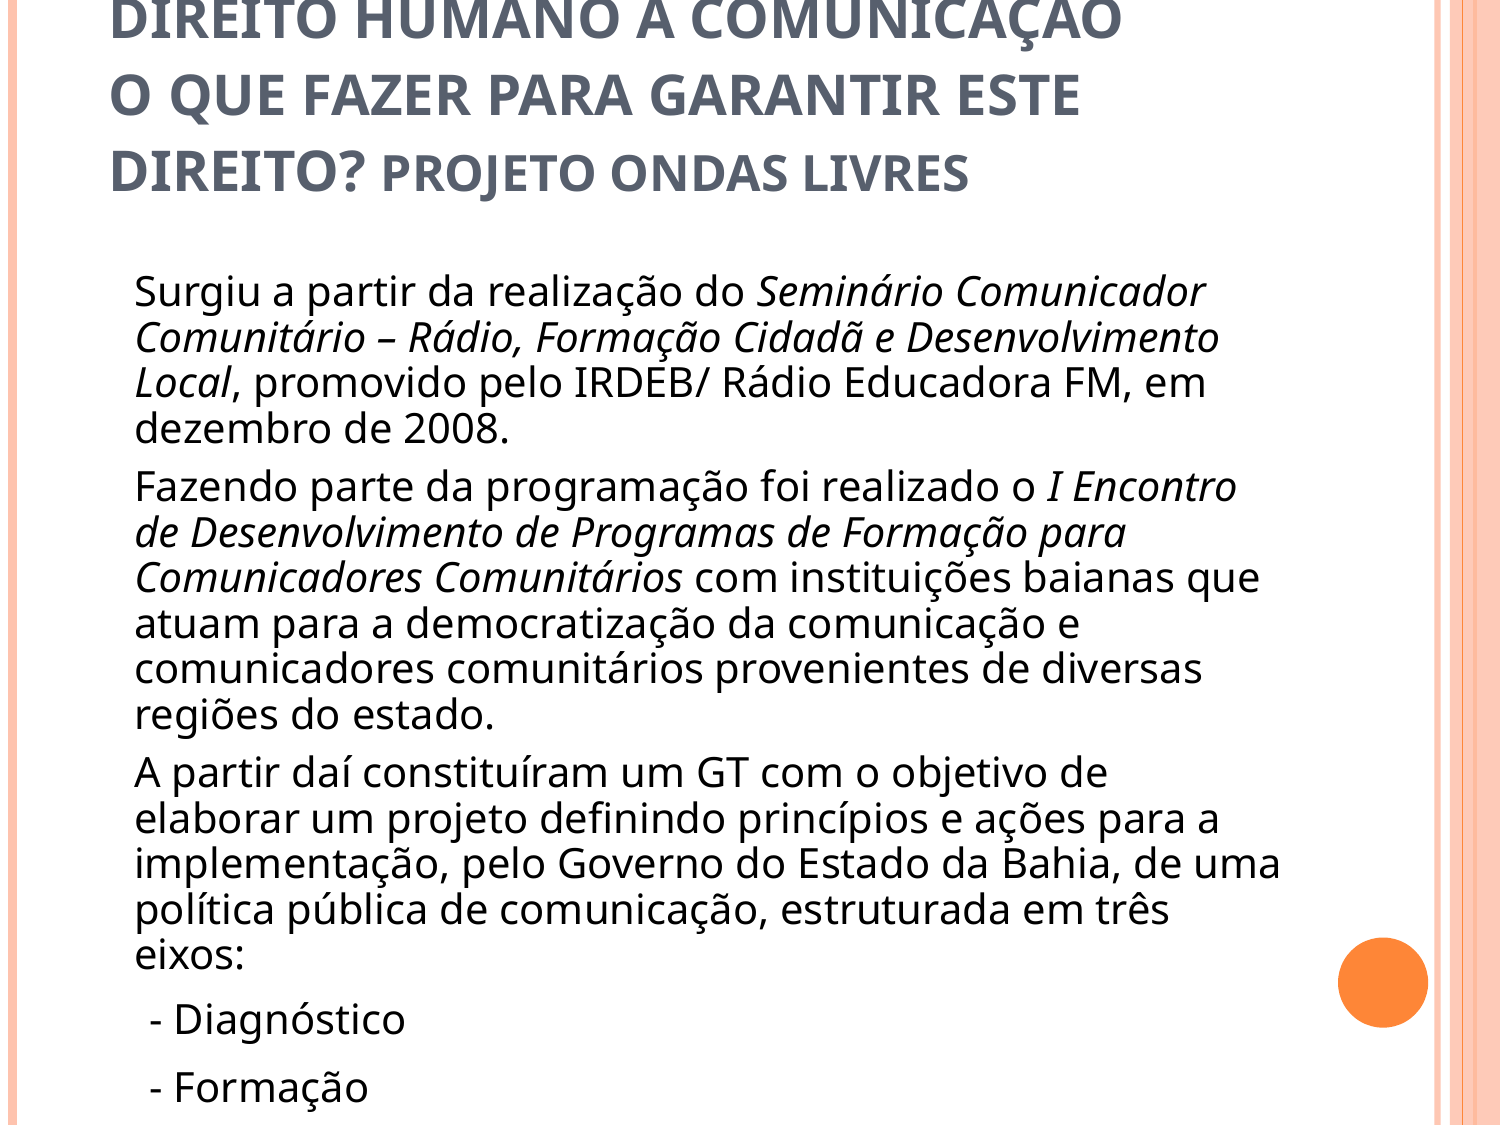

# DIREITO HUMANO À COMUNICAÇÃO O QUE FAZER PARA GARANTIR ESTE DIREITO? PROJETO ONDAS LIVRES
	Surgiu a partir da realização do Seminário Comunicador Comunitário – Rádio, Formação Cidadã e Desenvolvimento Local, promovido pelo IRDEB/ Rádio Educadora FM, em dezembro de 2008.
	Fazendo parte da programação foi realizado o I Encontro de Desenvolvimento de Programas de Formação para Comunicadores Comunitários com instituições baianas que atuam para a democratização da comunicação e comunicadores comunitários provenientes de diversas regiões do estado.
	A partir daí constituíram um GT com o objetivo de elaborar um projeto definindo princípios e ações para a implementação, pelo Governo do Estado da Bahia, de uma política pública de comunicação, estruturada em três eixos:
- Diagnóstico
- Formação
- Incentivo à produção e difusão